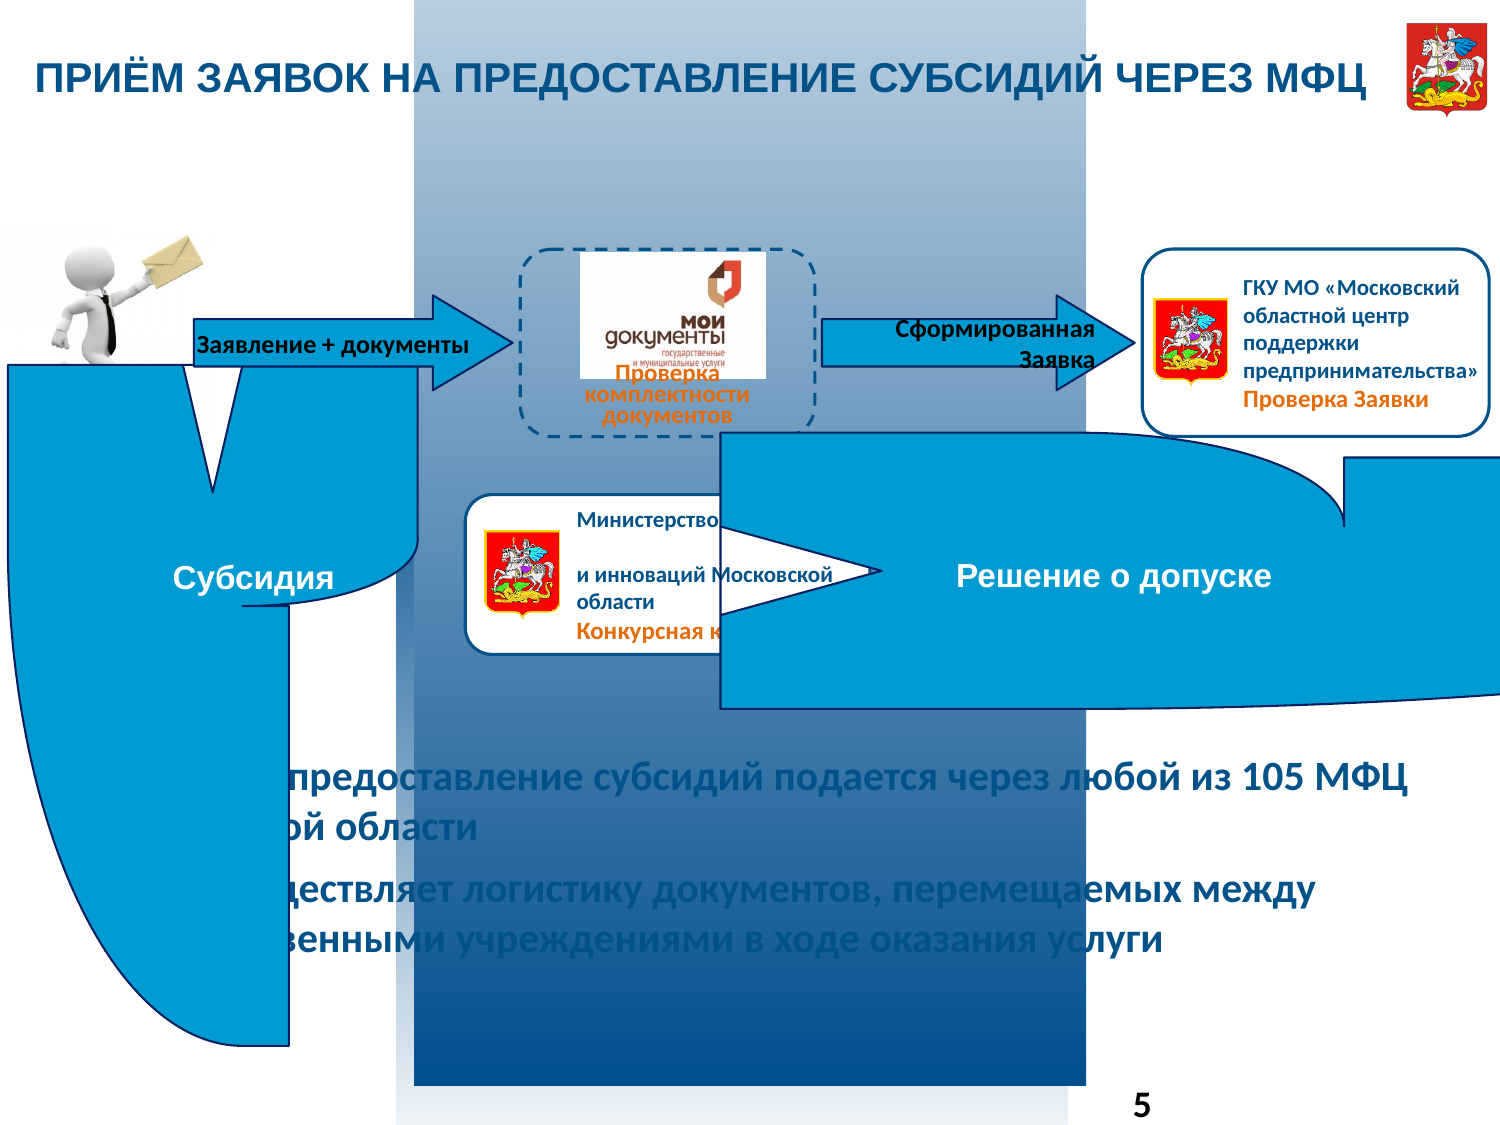

# ПРИЁМ ЗАЯВОК НА ПРЕДОСТАВЛЕНИЕ СУБСИДИЙ ЧЕРЕЗ МФЦ
ЗАЯВИТЕЛЬ
ГКУ МО «Московский областной центр поддержки предпринимательства»
Проверка Заявки
Проверка комплектности документов
Заявление + документы
Сформированная Заявка
Решение о допуске
Субсидия
Министерство инвестиций
и инноваций Московской области
Конкурсная комиссия
Заявка на предоставление субсидий подается через любой из 105 МФЦ Московской области
МФЦ осуществляет логистику документов, перемещаемых между государственными учреждениями в ходе оказания услуги